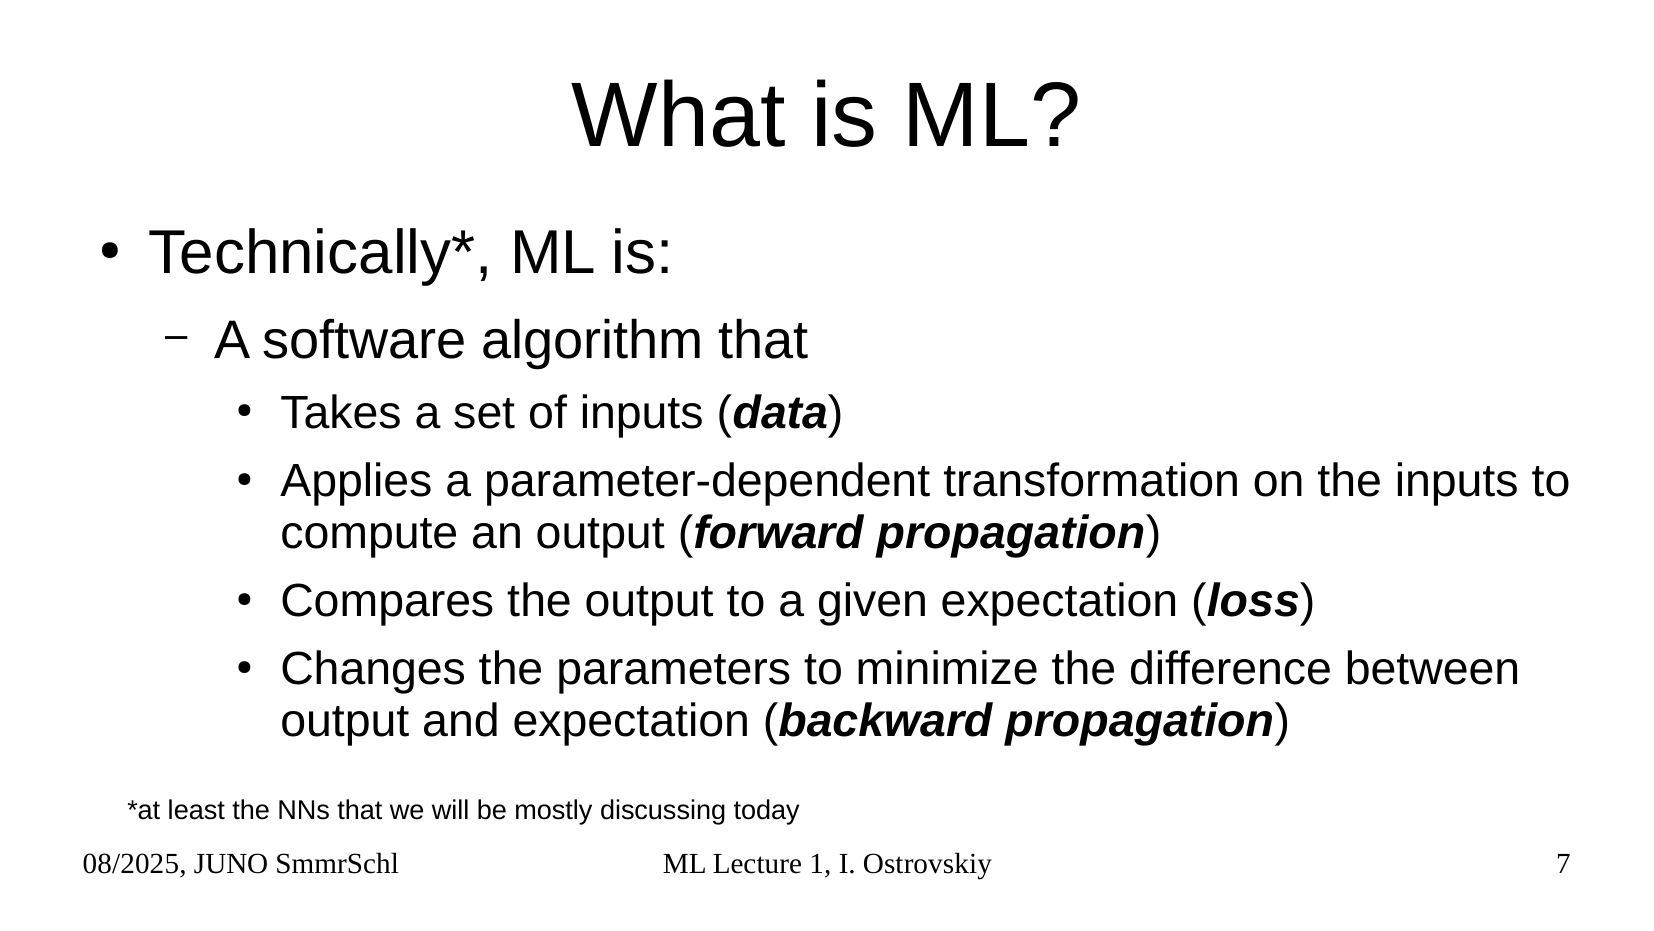

# What is ML?
Technically*, ML is:
A software algorithm that
Takes a set of inputs (data)
Applies a parameter-dependent transformation on the inputs to compute an output (forward propagation)
Compares the output to a given expectation (loss)
Changes the parameters to minimize the difference between output and expectation (backward propagation)
*at least the NNs that we will be mostly discussing today
08/2025, JUNO SmmrSchl
ML Lecture 1, I. Ostrovskiy
7